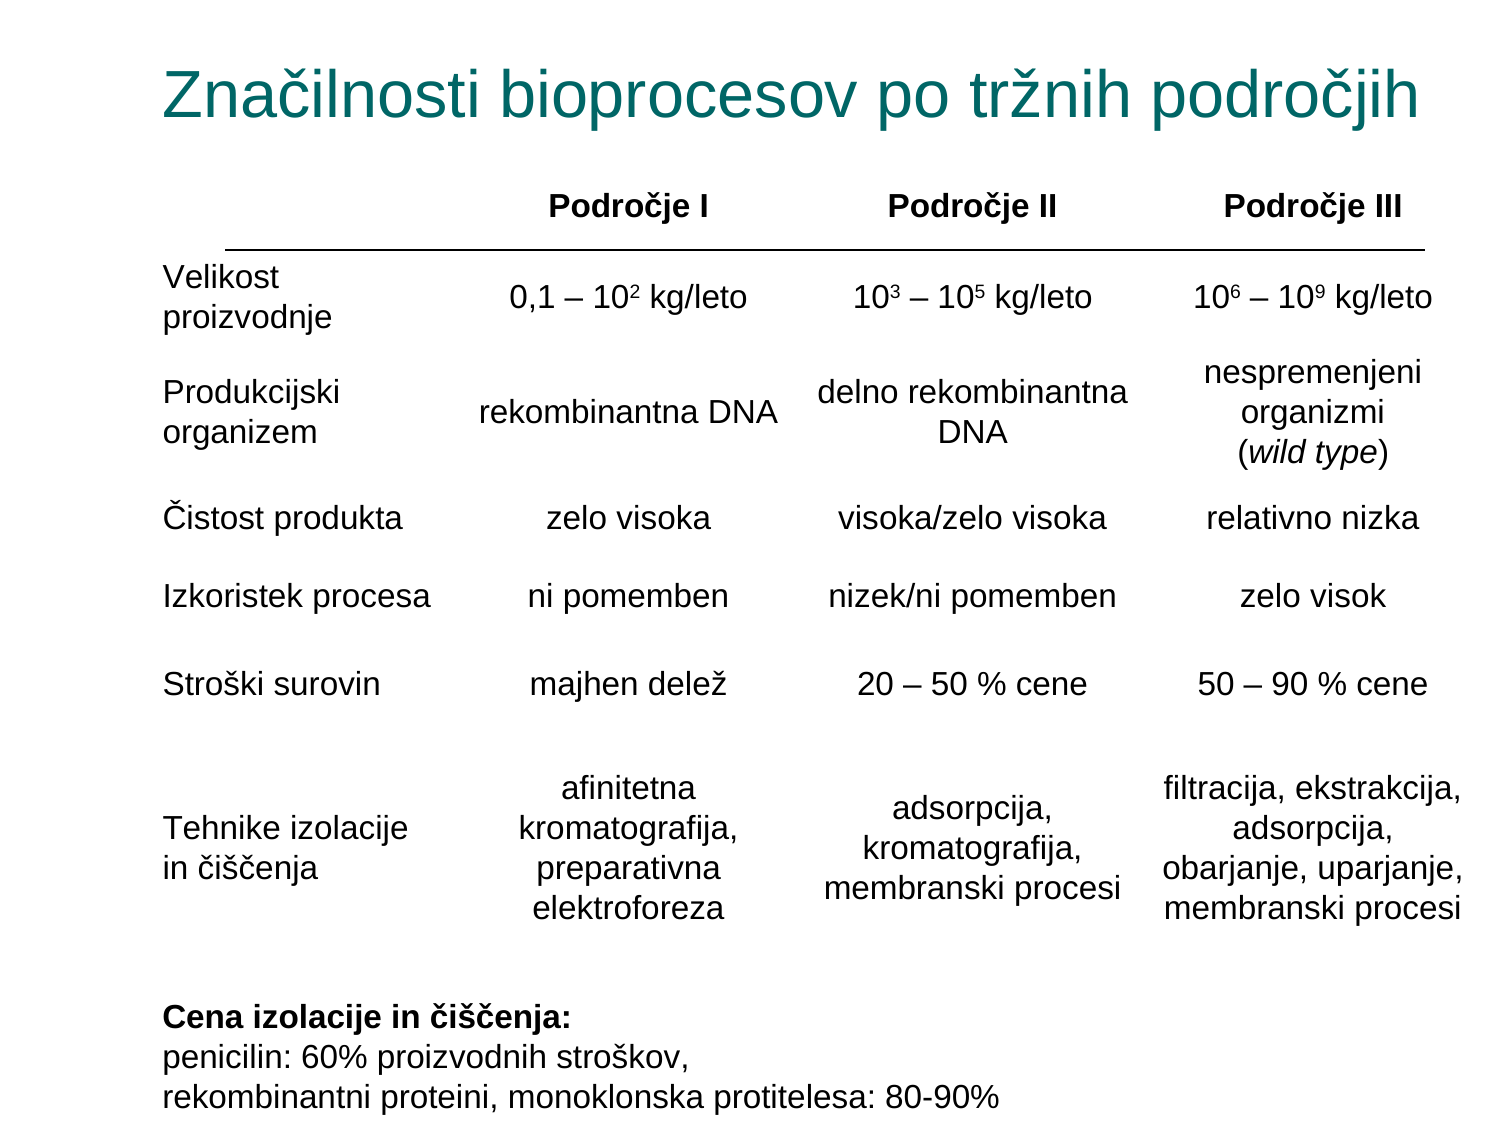

Značilnosti bioprocesov po tržnih področjih
| | Področje I | Področje II | Področje III |
| --- | --- | --- | --- |
| Velikost proizvodnje | 0,1 – 102 kg/leto | 103 – 105 kg/leto | 106 – 109 kg/leto |
| Produkcijski organizem | rekombinantna DNA | delno rekombinantna DNA | nespremenjeni organizmi (wild type) |
| Čistost produkta | zelo visoka | visoka/zelo visoka | relativno nizka |
| Izkoristek procesa | ni pomemben | nizek/ni pomemben | zelo visok |
| Stroški surovin | majhen delež | 20 – 50 % cene | 50 – 90 % cene |
| Tehnike izolacije in čiščenja | afinitetna kromatografija, preparativna elektroforeza | adsorpcija, kromatografija, membranski procesi | filtracija, ekstrakcija, adsorpcija, obarjanje, uparjanje, membranski procesi |
Cena izolacije in čiščenja:
penicilin: 60% proizvodnih stroškov,
rekombinantni proteini, monoklonska protitelesa: 80-90%